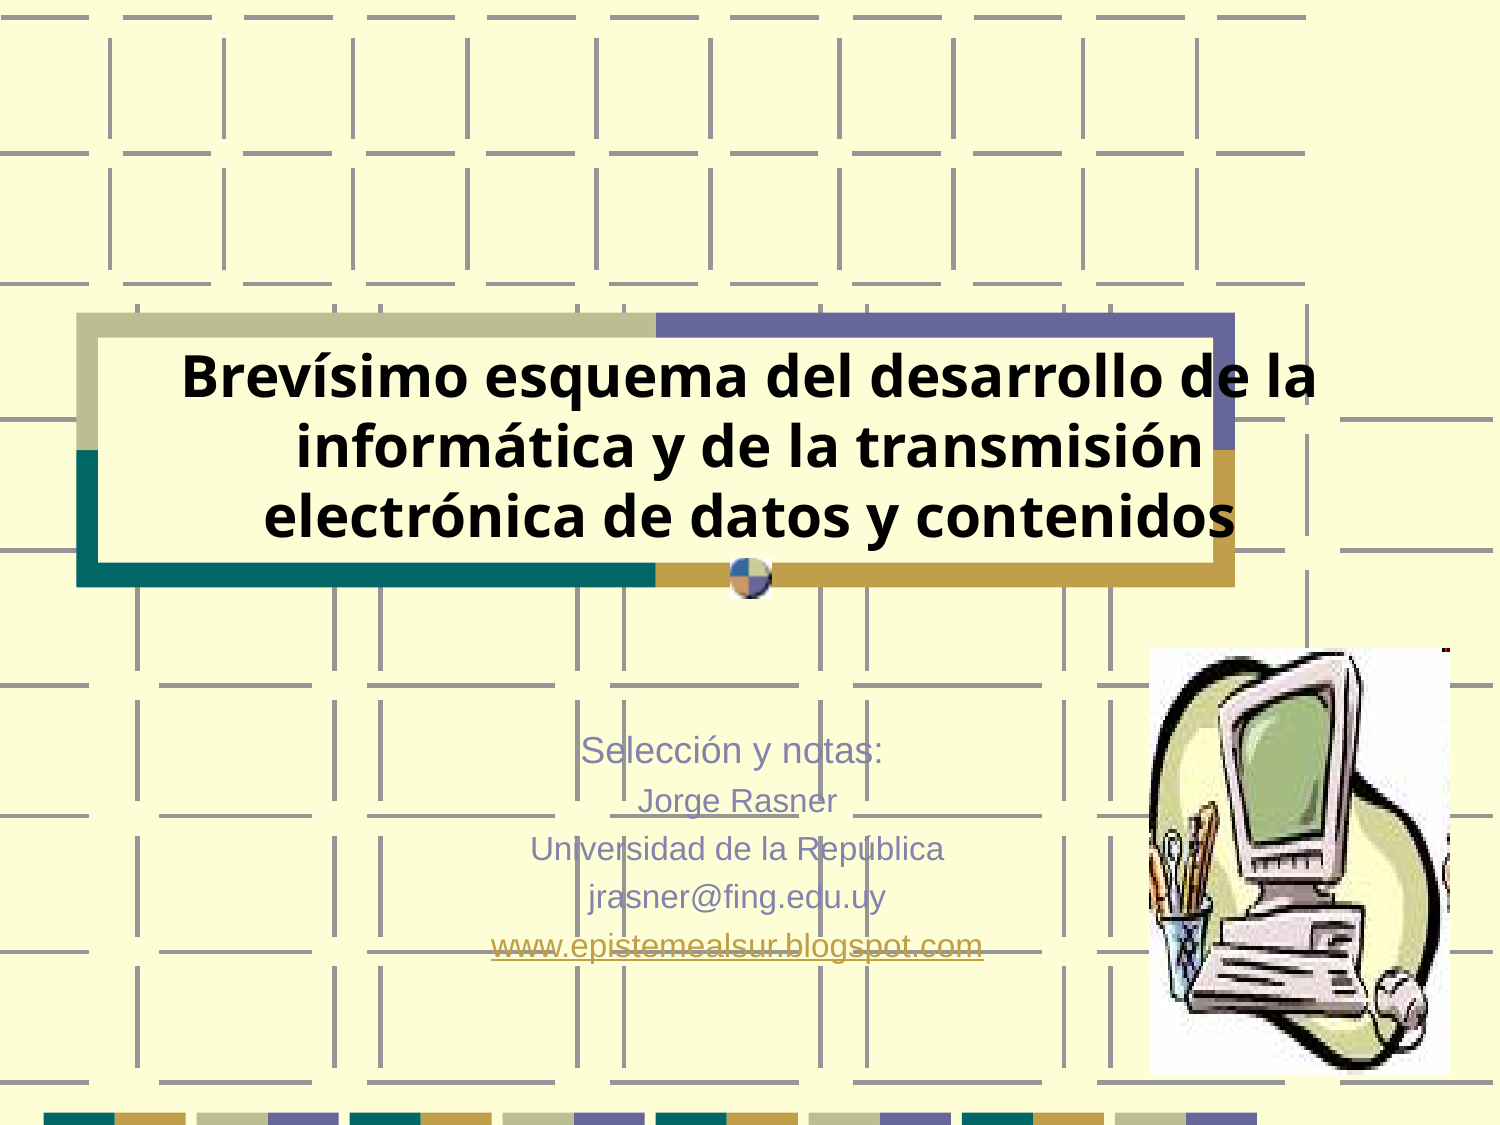

# Brevísimo esquema del desarrollo de la informática y de la transmisión electrónica de datos y contenidos
Selección y notas:
Jorge Rasner
Universidad de la República
jrasner@fing.edu.uy
www.epistemealsur.blogspot.com